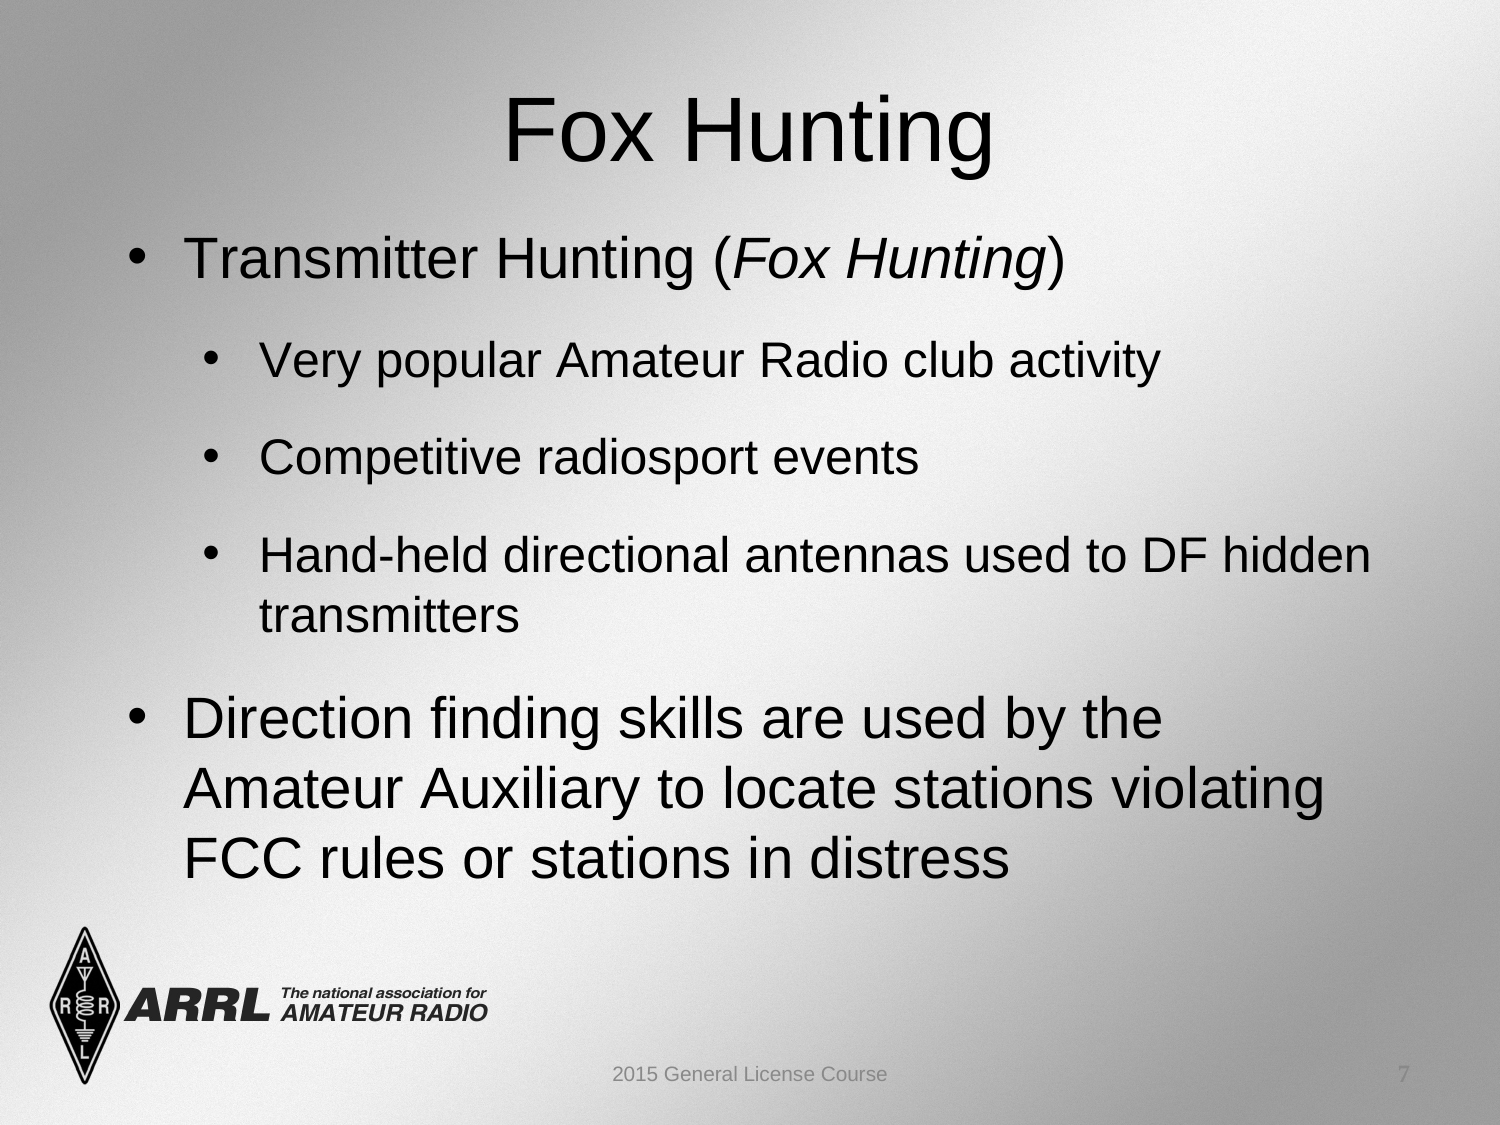

Fox Hunting
Transmitter Hunting (Fox Hunting)
Very popular Amateur Radio club activity
Competitive radiosport events
Hand-held directional antennas used to DF hidden transmitters
Direction finding skills are used by the Amateur Auxiliary to locate stations violating FCC rules or stations in distress
2015 General License Course